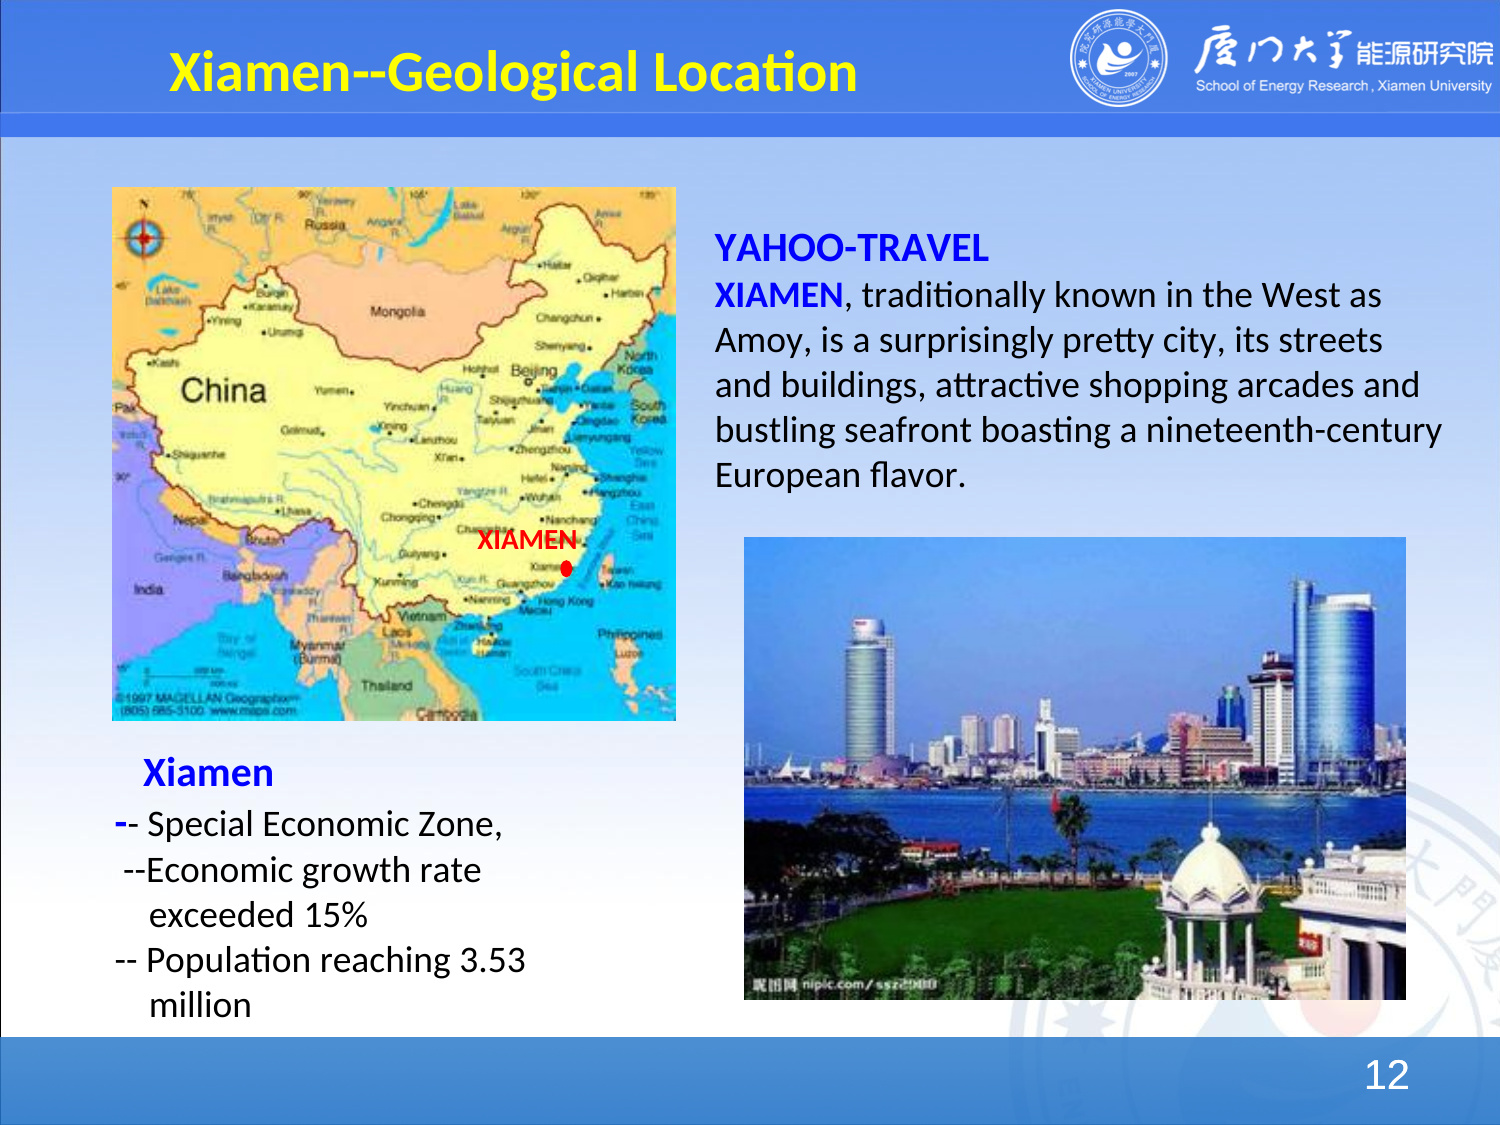

Xiamen--Geological Location
YAHOO-TRAVEL
XIAMEN, traditionally known in the West as Amoy, is a surprisingly pretty city, its streets and buildings, attractive shopping arcades and bustling seafront boasting a nineteenth-century European flavor.
XIAMEN
 Xiamen
-- Special Economic Zone,
 --Economic growth rate
 exceeded 15%
-- Population reaching 3.53
 million